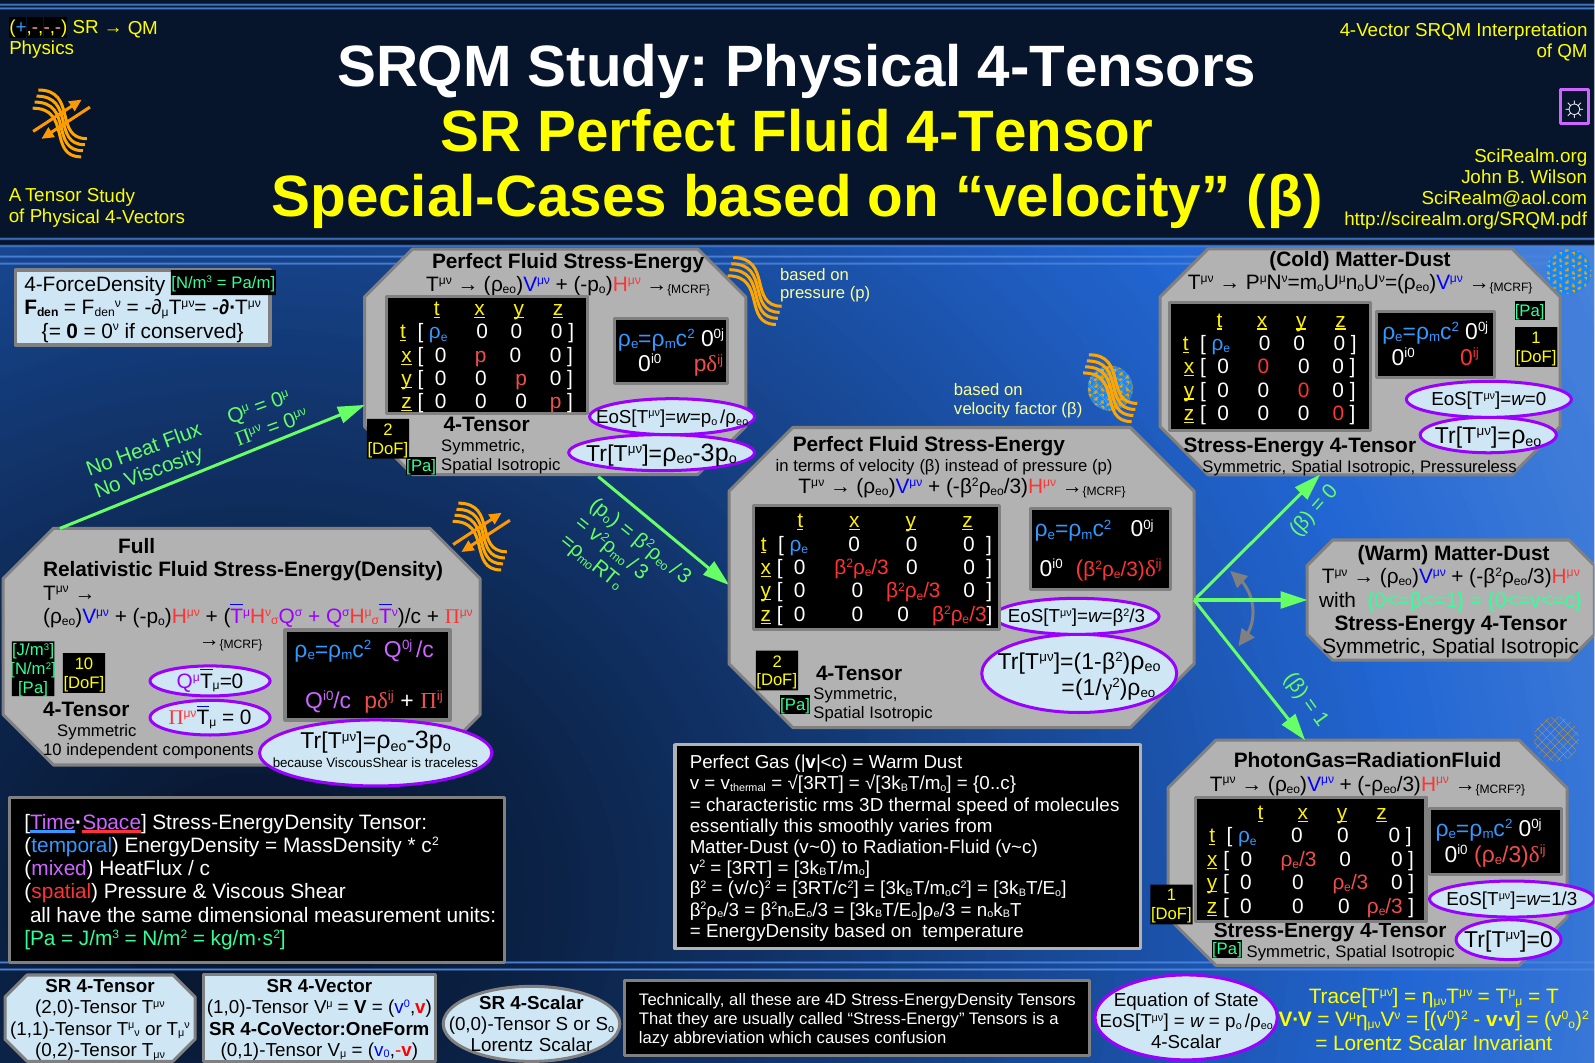

(+,-,-,-) SR → QM
Physics
A Tensor Study
of Physical 4-Vectors
4-Vector SRQM Interpretation
of QM
SciRealm.org
John B. Wilson
SciRealm@aol.com
http://scirealm.org/SRQM.pdf
# SRQM Study: Physical 4-Tensors SR Perfect Fluid 4-Tensor Special-Cases based on “velocity” (β)
☼
(Cold) Matter-Dust
Tμν → PμNν=moUμnoUν=(ρeo)Vμν →{MCRF}
Stress-Energy 4-Tensor
Symmetric, Spatial Isotropic, Pressureless
 Perfect Fluid Stress-Energy
 Tμν → (ρeo)Vμν + (-po)Hμν →{MCRF}
 4-Tensor
 Symmetric,
 Spatial Isotropic
based on
pressure (p)
4-ForceDensity
Fden = Fdenν = -∂μTμν= -∂∙Tμν
{= 0 = 0ν if conserved}
[N/m3 = Pa/m]
[Pa]
 t x y z
t [ ρe 0 0 0 ]
x [ 0 p 0 0 ]
y [ 0 0 p 0 ]
z [ 0 0 0 p ]
 t x y z
t [ ρe 0 0 0 ]
x [ 0 0 0 0 ]
y [ 0 0 0 0 ]
z [ 0 0 0 0 ]
 ρe=ρmc2 00j
 0i0 0ij
 ρe=ρmc2 00j
 0i0 pδij
1
[DoF]
based on
velocity factor (β)
EoS[Tμν]=w=0
EoS[Tμν]=w=po /ρeo
No Heat Flux	Qμ = 0μ
No Viscosity	Πμν = 0μν
Tr[Tμν]=ρeo
2
[DoF]
 Perfect Fluid Stress-Energy
in terms of velocity (β) instead of pressure (p)
 Tμν → (ρeo)Vμν + (-β2ρeo/3)Hμν →{MCRF}
 4-Tensor
 Symmetric,
 Spatial Isotropic
Tr[Tμν]=ρeo-3po
[Pa]
(β) = 0
 t x y z
t [ ρe 0 0 0 ]
x [ 0 β2ρe/3 0 0 ]
y [ 0 0 β2ρe/3 0 ]
z [ 0 0 0 β2ρe/3]
ρe=ρmc2 00j
0i0 (β2ρe/3)δij
(po) = β2ρeo / 3
= v2ρmo / 3
=ρmoRTo
	Full
Relativistic Fluid Stress-Energy(Density)
Tμν →
(ρeo)Vμν + (-po)Hμν + (TμHνσQσ + QσHμσTν)/c + Πμν
		 →{MCRF}
4-Tensor
 Symmetric
10 independent components
 ρe=ρmc2 Q0j /c
 Qi0/c pδij + Πij
 (Warm) Matter-Dust
Tμν → (ρeo)Vμν + (-β2ρeo/3)Hμν
with {0<=β<=1} = {0<=v<=c}
Stress-Energy 4-Tensor
Symmetric, Spatial Isotropic
EoS[Tμν]=w=β2/3
Tr[Tμν]=(1-β2)ρeo
 =(1/γ2)ρeo
[J/m3]
[N/m2]
[Pa]
2
[DoF]
10
[DoF]
QμTμ=0
(β) = 1
[Pa]
ΠμνTμ = 0
Tr[Tμν]=ρeo-3po
because ViscousShear is traceless
PhotonGas=RadiationFluid
Tμν → (ρeo)Vμν + (-ρeo/3)Hμν →{MCRF?}
Stress-Energy 4-Tensor
Symmetric, Spatial Isotropic
Perfect Gas (|v|<c) = Warm Dust
v = vthermal = √[3RT] = √[3kBT/mo] = {0..c}
= characteristic rms 3D thermal speed of molecules
essentially this smoothly varies from
Matter-Dust (v~0) to Radiation-Fluid (v~c)
v2 = [3RT] = [3kBT/mo]
β2 = (v/c)2 = [3RT/c2] = [3kBT/moc2] = [3kBT/Eo]
β2ρe/3 = β2noEo/3 = [3kBT/Eo]ρe/3 = nokBT
= EnergyDensity based on temperature
 t x y z
t [ ρe 0 0 0 ]
x [ 0 ρe/3 0 0 ]
y [ 0 0 ρe/3 0 ]
z [ 0 0 0 ρe/3 ]
[Time·Space] Stress-EnergyDensity Tensor:
(temporal) EnergyDensity = MassDensity * c2
(mixed) HeatFlux / c
(spatial) Pressure & Viscous Shear
 all have the same dimensional measurement units:
[Pa = J/m3 = N/m2 = kg/m·s2]
 ρe=ρmc2 00j
 0i0 (ρe/3)δij
EoS[Tμν]=w=1/3
1
[DoF]
Tr[Tμν]=0
[Pa]
SR 4-Tensor
(2,0)-Tensor Tμν
(1,1)-Tensor Tμν or Tμν
(0,2)-Tensor Tμν
SR 4-Vector
(1,0)-Tensor Vμ = V = (v0,v)
SR 4-CoVector:OneForm
(0,1)-Tensor Vμ = (v0,-v)
Equation of State
EoS[Tμν] = w = po /ρeo
4-Scalar
Trace[Tμν] = ημνTμν = Tμμ = T
V∙V = VμημνVν = [(v0)2 - v∙v] = (v0o)2
= Lorentz Scalar Invariant
Technically, all these are 4D Stress-EnergyDensity Tensors
That they are usually called “Stress-Energy” Tensors is a
lazy abbreviation which causes confusion
SR 4-Scalar
(0,0)-Tensor S or So
Lorentz Scalar